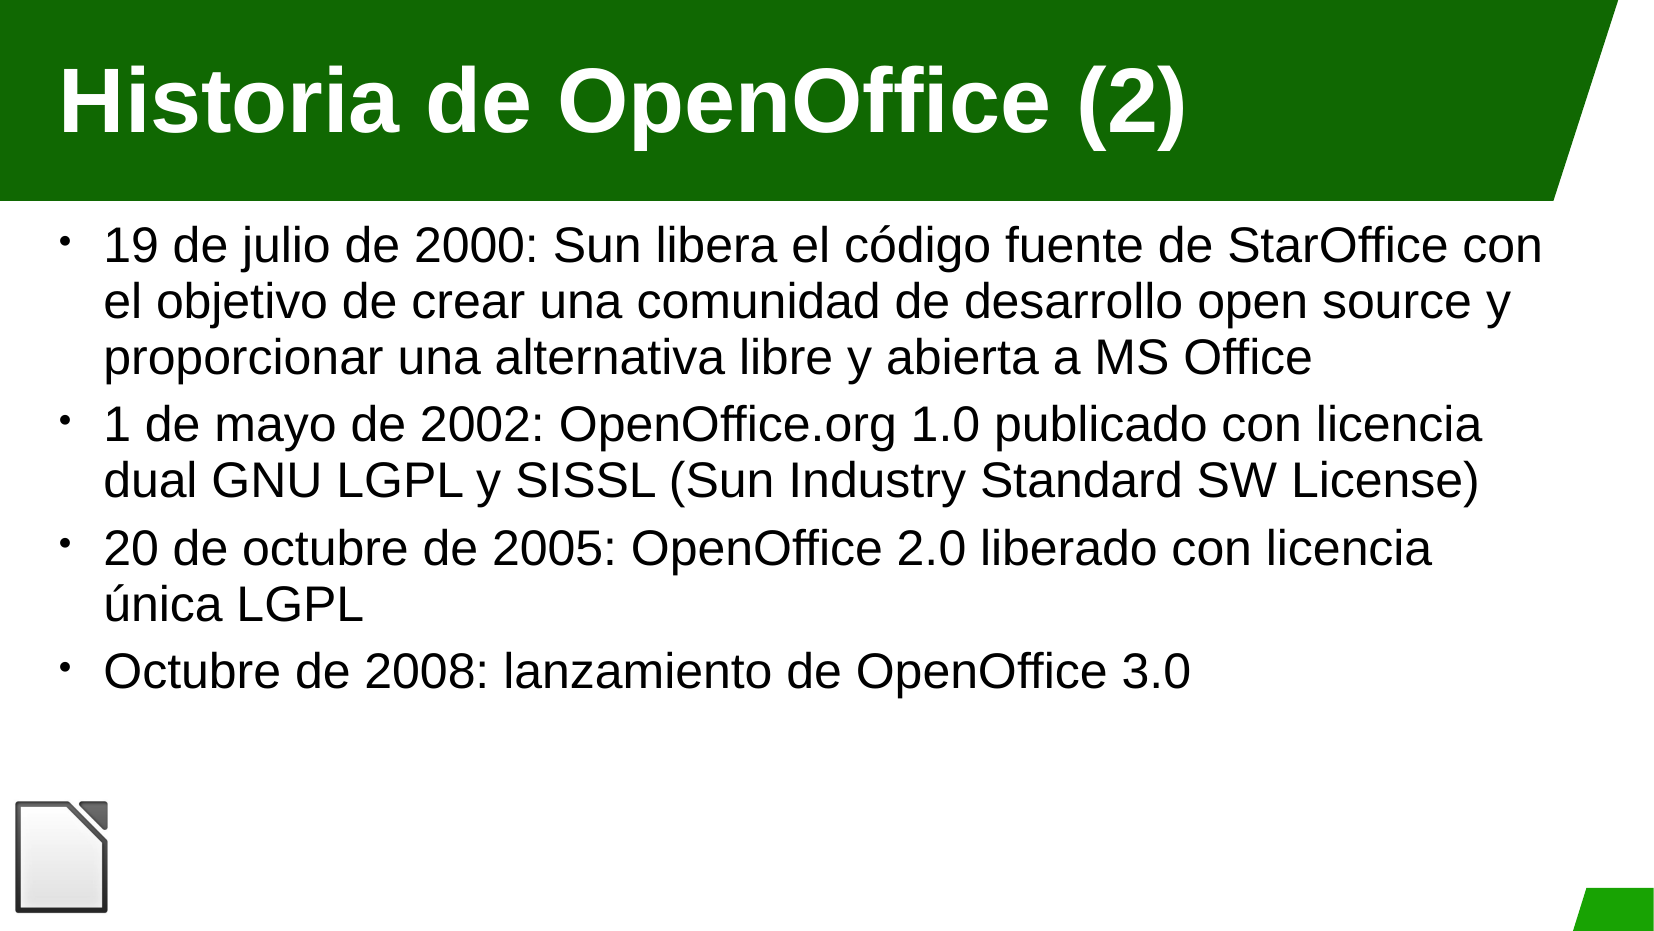

# Historia de OpenOffice (2)
19 de julio de 2000: Sun libera el código fuente de StarOffice con el objetivo de crear una comunidad de desarrollo open source y proporcionar una alternativa libre y abierta a MS Office
1 de mayo de 2002: OpenOffice.org 1.0 publicado con licencia dual GNU LGPL y SISSL (Sun Industry Standard SW License)
20 de octubre de 2005: OpenOffice 2.0 liberado con licencia única LGPL
Octubre de 2008: lanzamiento de OpenOffice 3.0